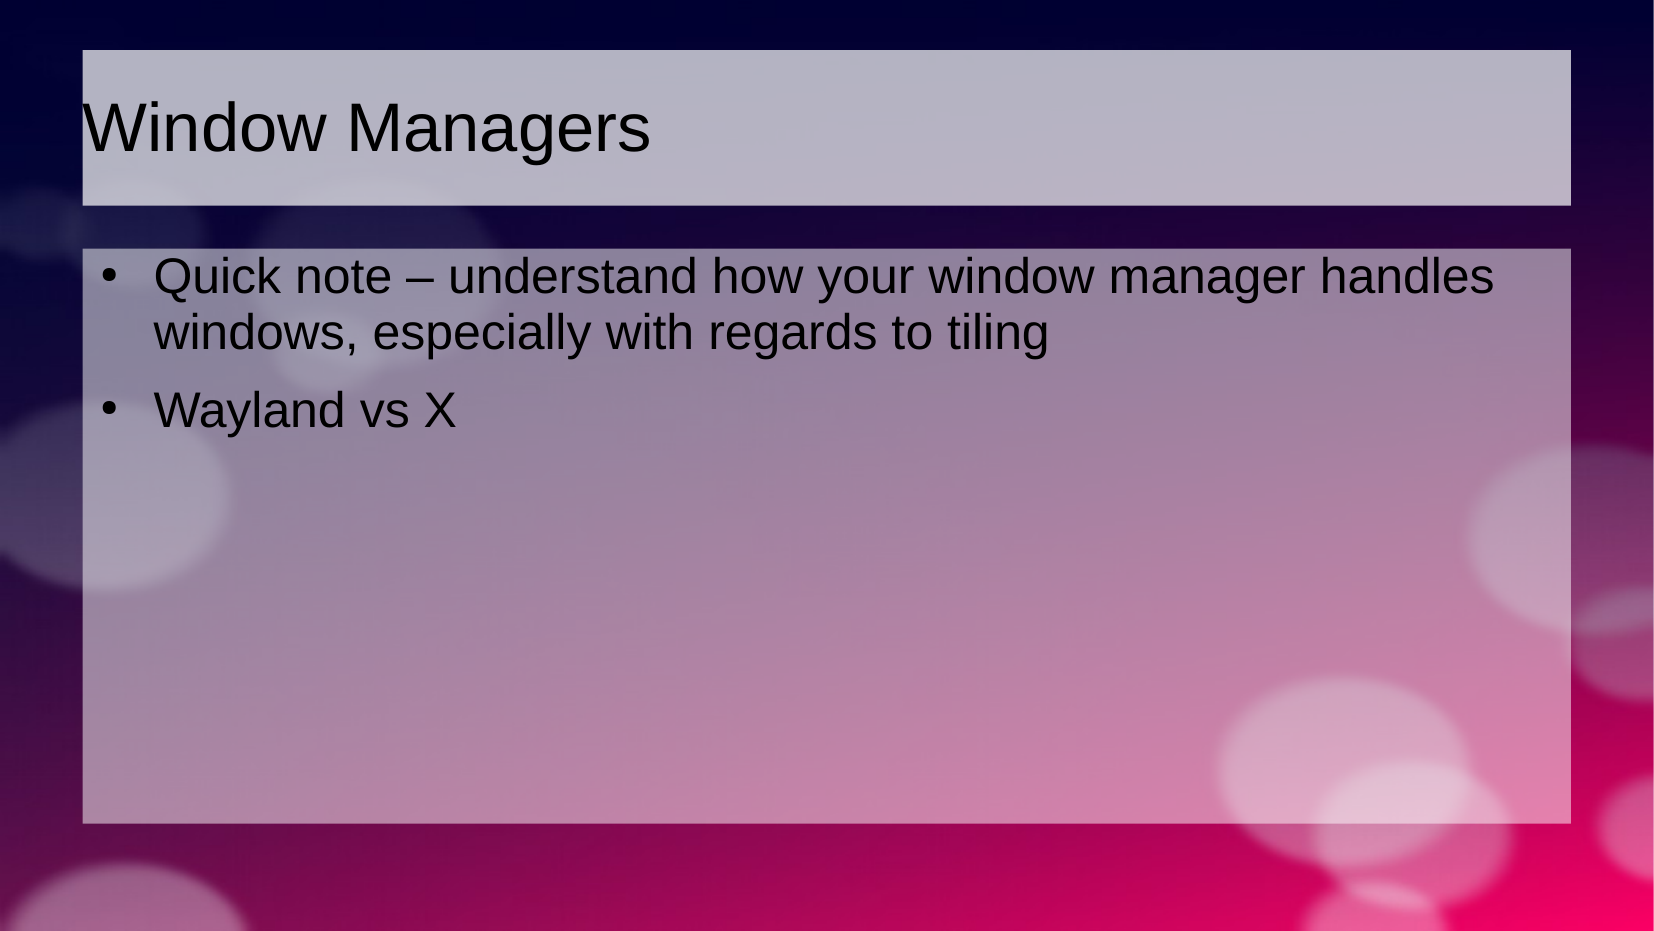

# Window Managers
Quick note – understand how your window manager handles windows, especially with regards to tiling
Wayland vs X